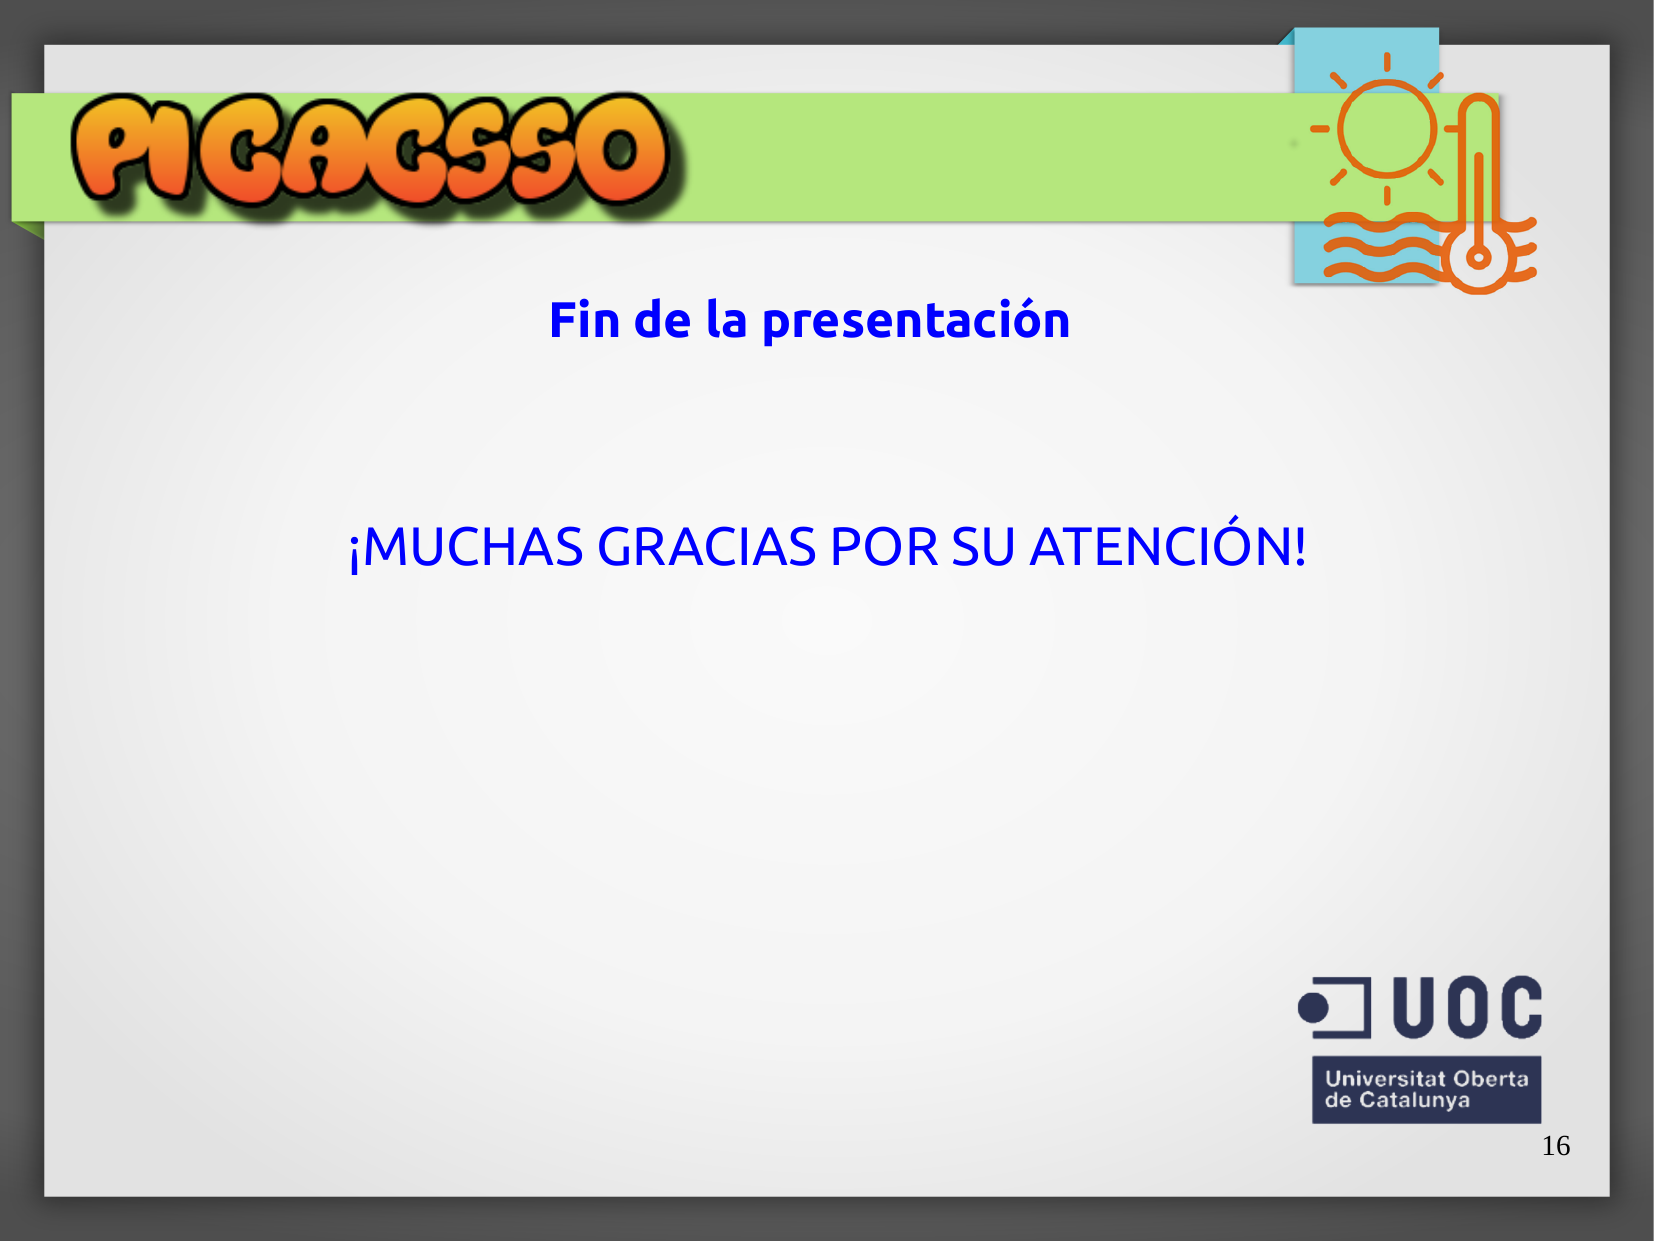

Fin de la presentación
¡MUCHAS GRACIAS POR SU ATENCIÓN!
16